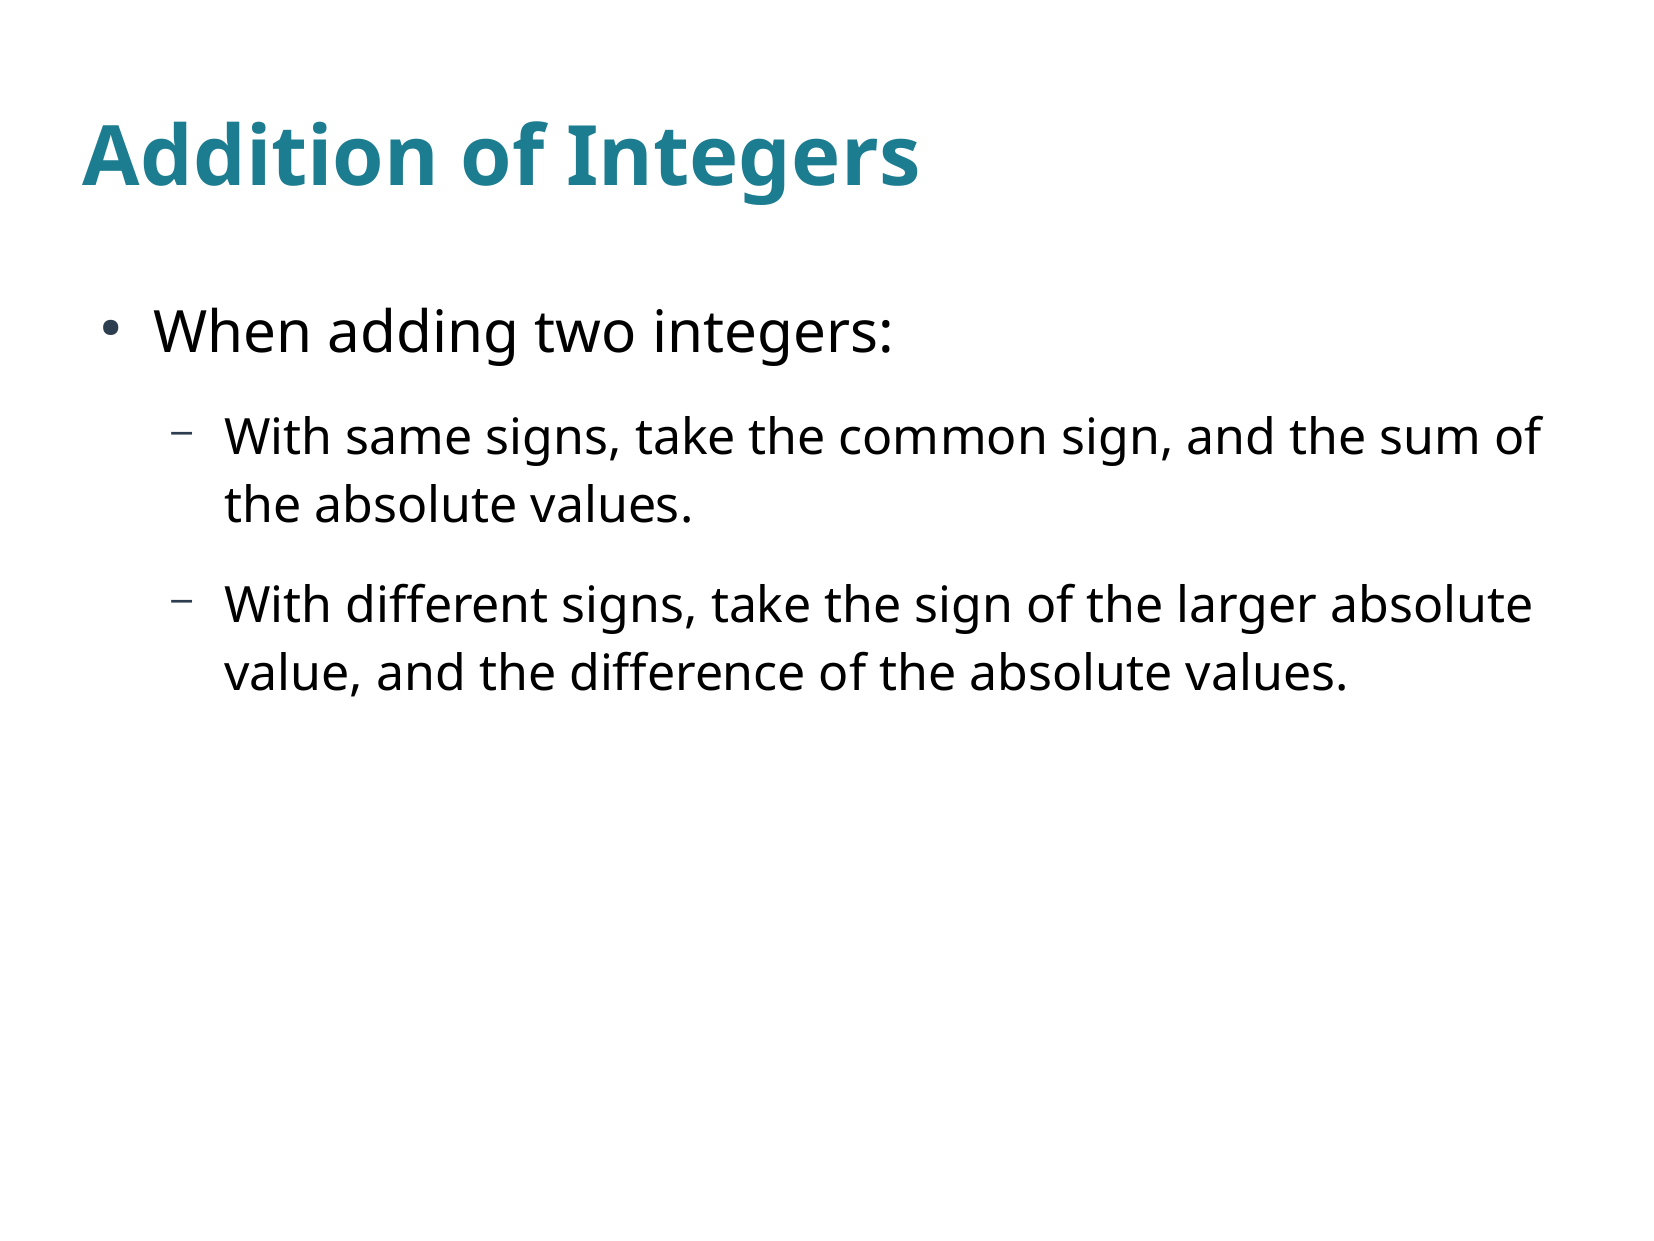

# Addition of Integers
When adding two integers:
With same signs, take the common sign, and the sum of the absolute values.
With different signs, take the sign of the larger absolute value, and the difference of the absolute values.